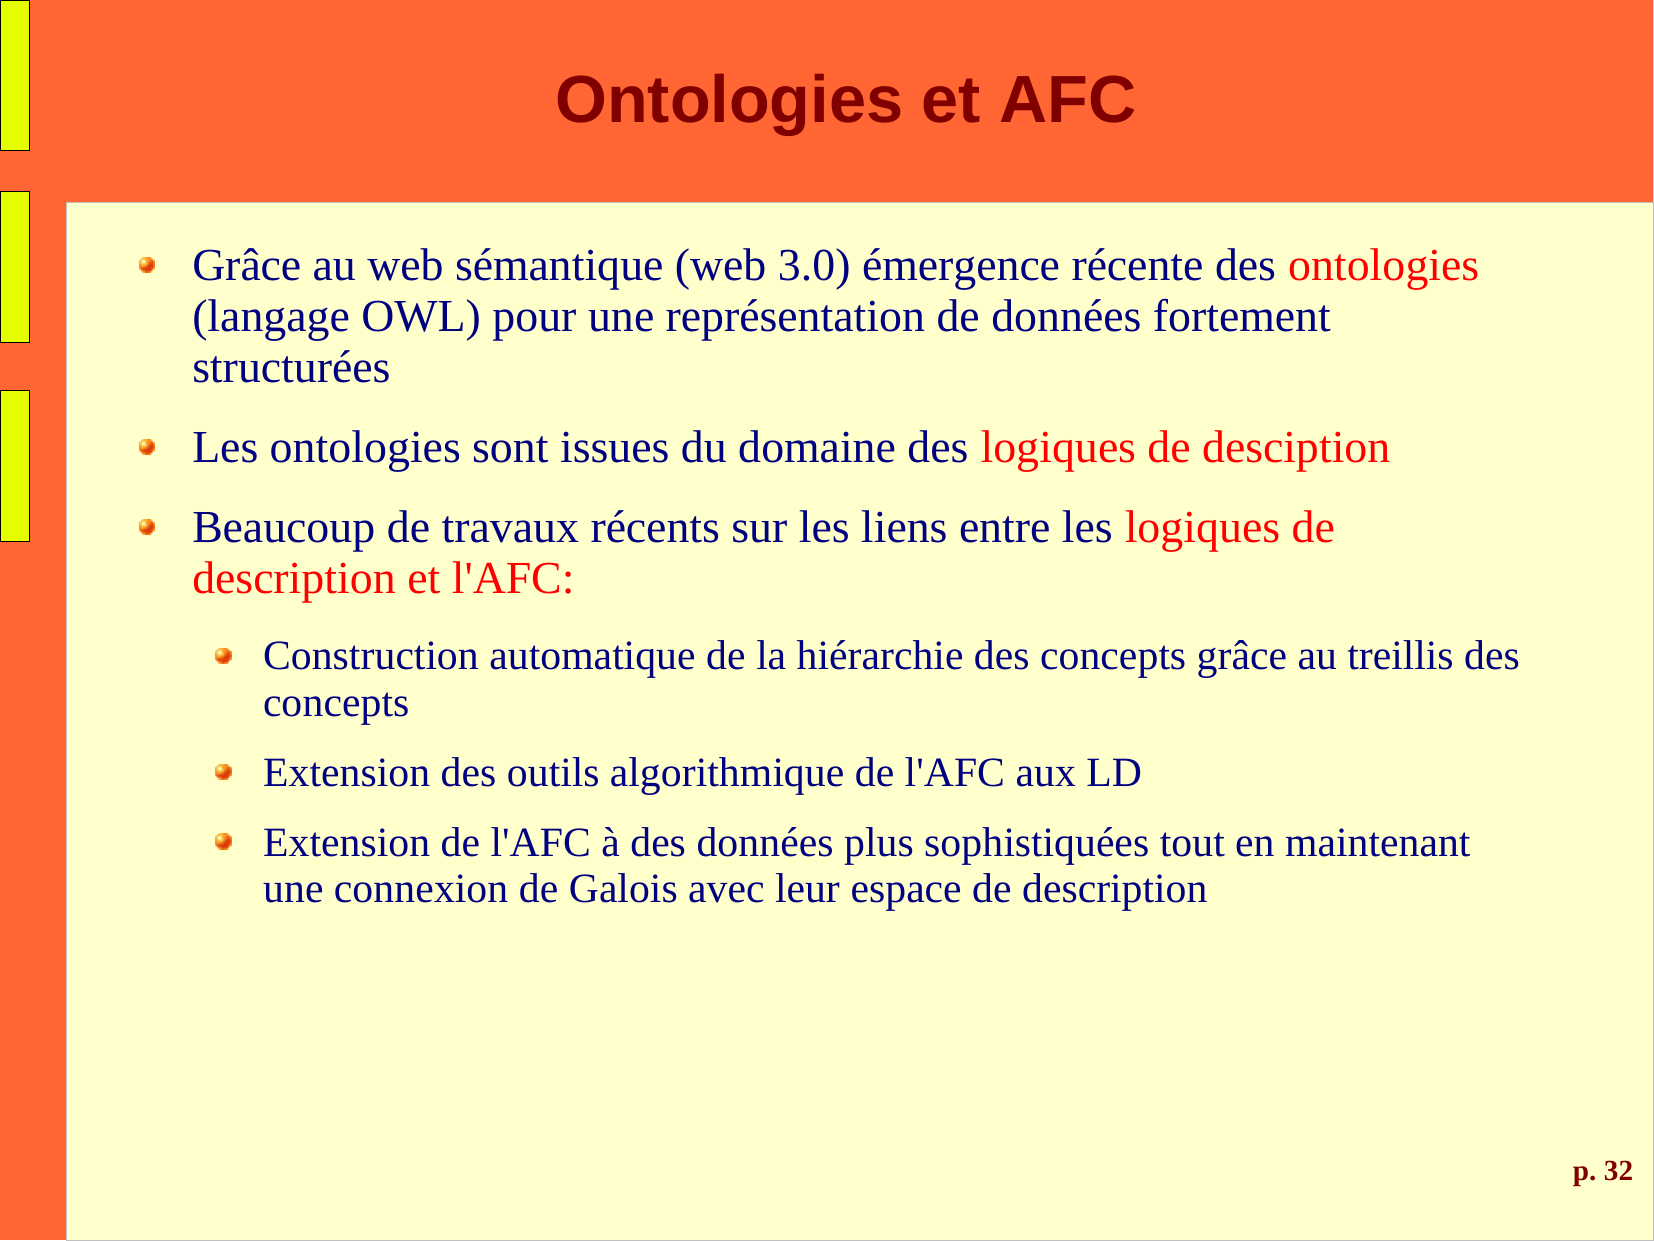

# Ontologies et AFC
Grâce au web sémantique (web 3.0) émergence récente des ontologies (langage OWL) pour une représentation de données fortement structurées
Les ontologies sont issues du domaine des logiques de desciption
Beaucoup de travaux récents sur les liens entre les logiques de description et l'AFC:
Construction automatique de la hiérarchie des concepts grâce au treillis des concepts
Extension des outils algorithmique de l'AFC aux LD
Extension de l'AFC à des données plus sophistiquées tout en maintenant une connexion de Galois avec leur espace de description